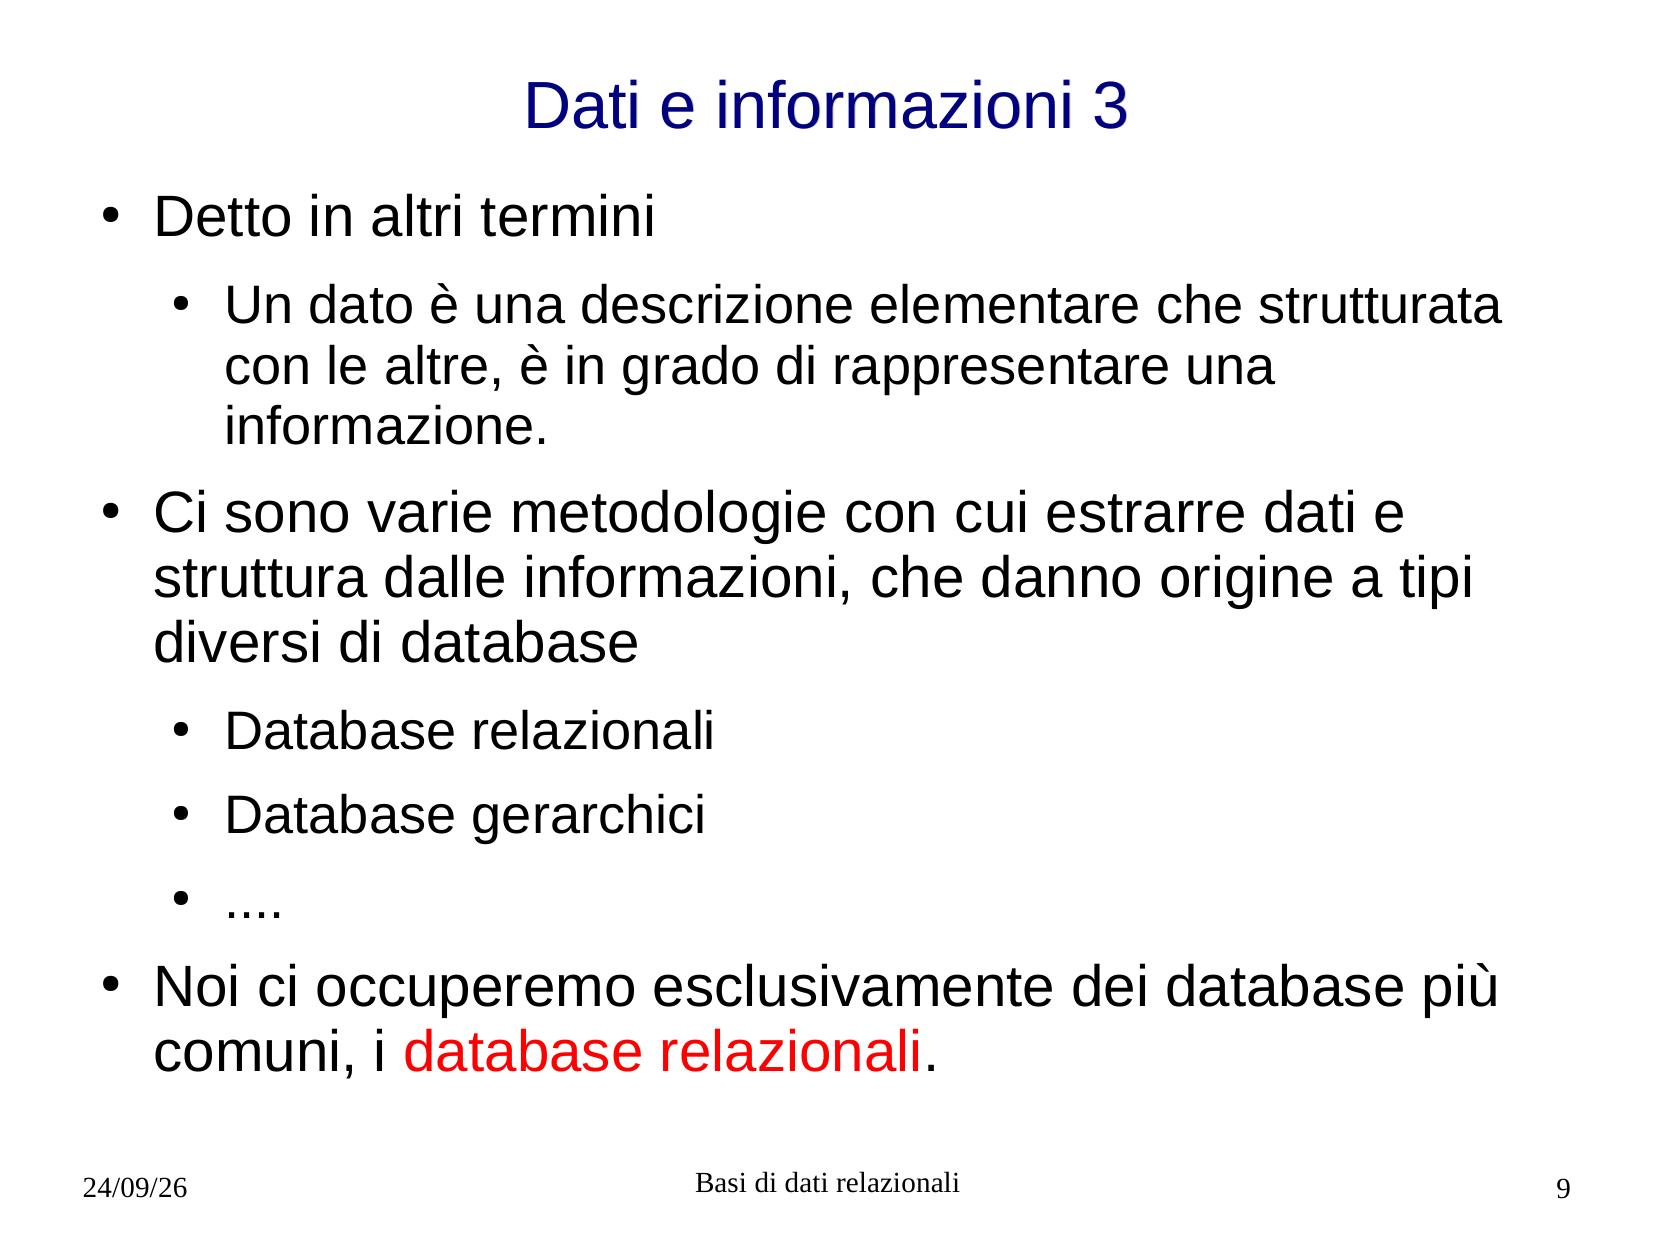

# Dati e informazioni 3
Detto in altri termini
Un dato è una descrizione elementare che strutturata con le altre, è in grado di rappresentare una informazione.
Ci sono varie metodologie con cui estrarre dati e struttura dalle informazioni, che danno origine a tipi diversi di database
Database relazionali
Database gerarchici
....
Noi ci occuperemo esclusivamente dei database più comuni, i database relazionali.